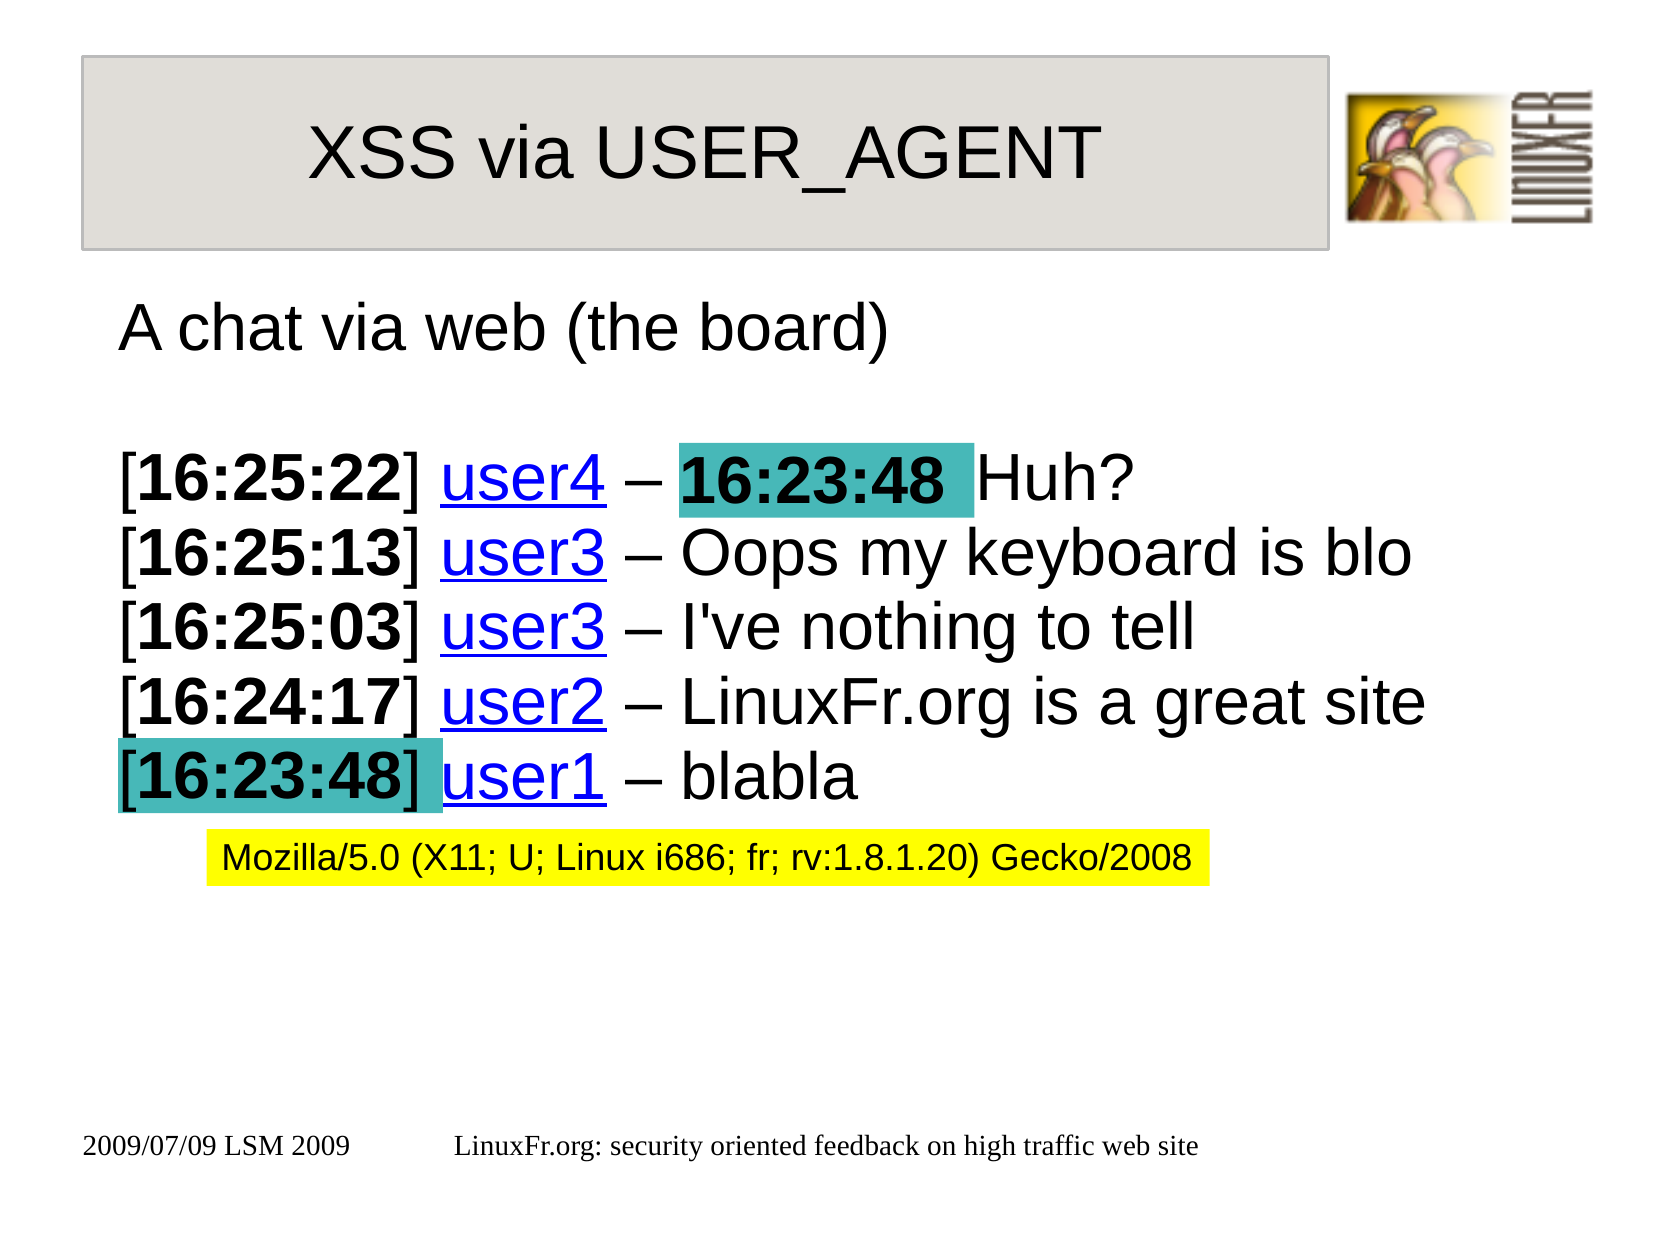

# XSS via USER_AGENT
A chat via web (the board)
[16:25:22] user4 – Huh?
[16:25:13] user3 – Oops my keyboard is blo
[16:25:03] user3 – I've nothing to tell
[16:24:17] user2 – LinuxFr.org is a great site
[16:23:48] user1 – blabla
16:23:48
[16:23:48]
Mozilla/5.0 (X11; U; Linux i686; fr; rv:1.8.1.20) Gecko/2008